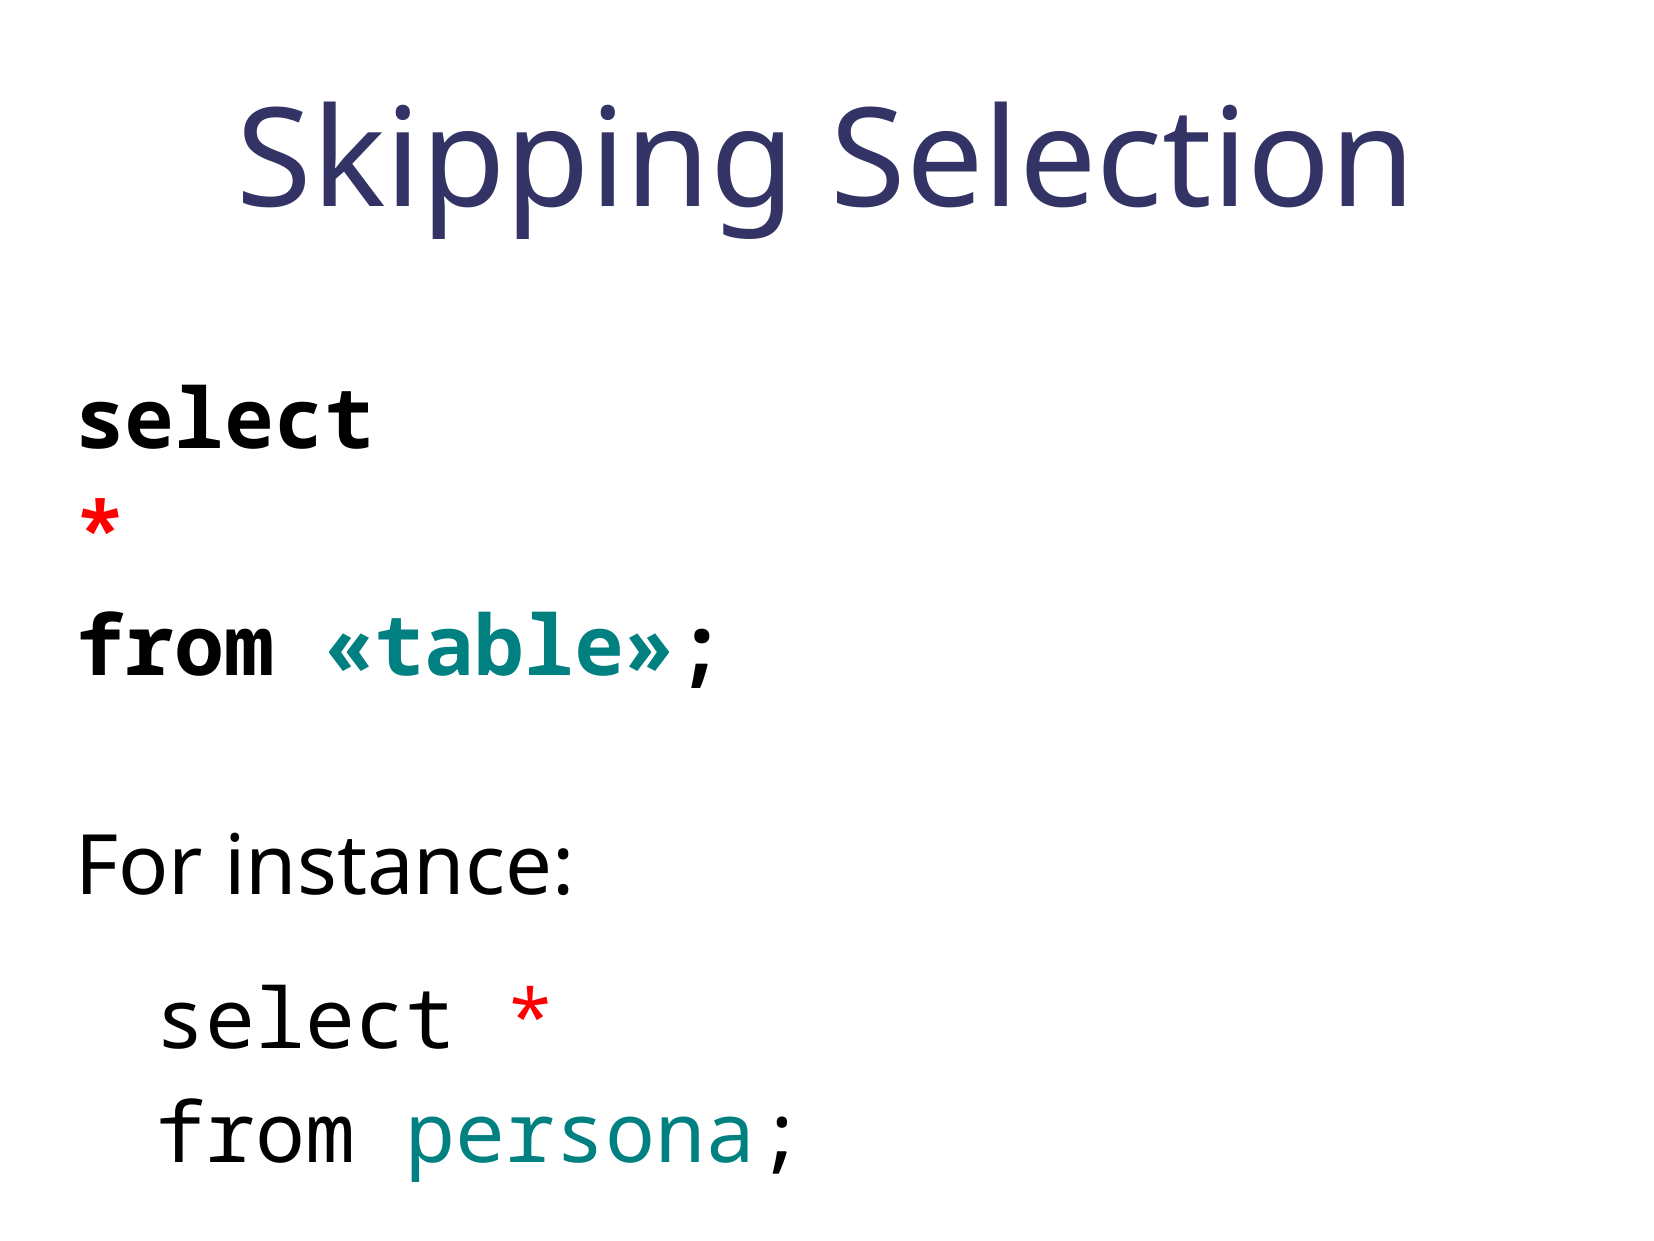

# Skipping Selection
select
*
from «table»;
For instance:
select *
from persona;